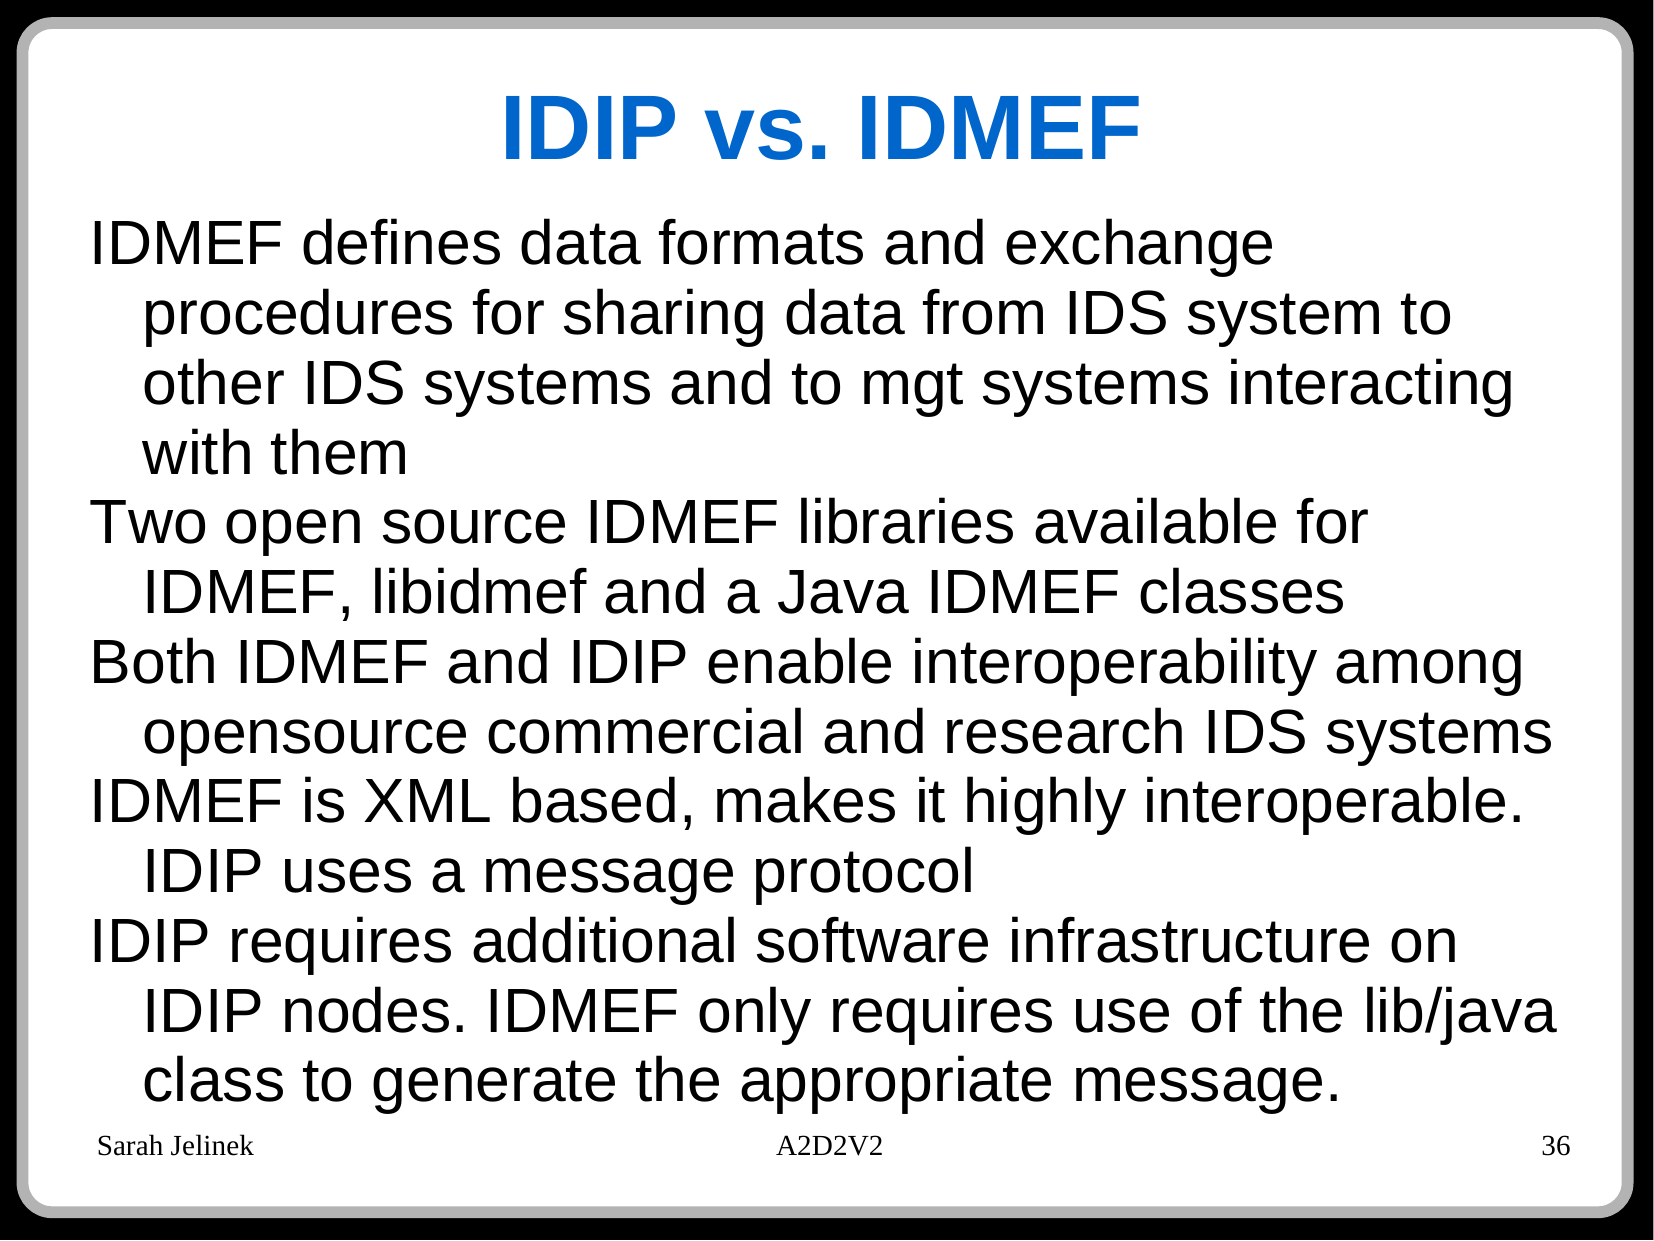

# IDIP vs. IDMEF
IDMEF defines data formats and exchange procedures for sharing data from IDS system to other IDS systems and to mgt systems interacting with them
Two open source IDMEF libraries available for IDMEF, libidmef and a Java IDMEF classes
Both IDMEF and IDIP enable interoperability among opensource commercial and research IDS systems
IDMEF is XML based, makes it highly interoperable. IDIP uses a message protocol
IDIP requires additional software infrastructure on IDIP nodes. IDMEF only requires use of the lib/java class to generate the appropriate message.
Sarah Jelinek A2D2V2
36